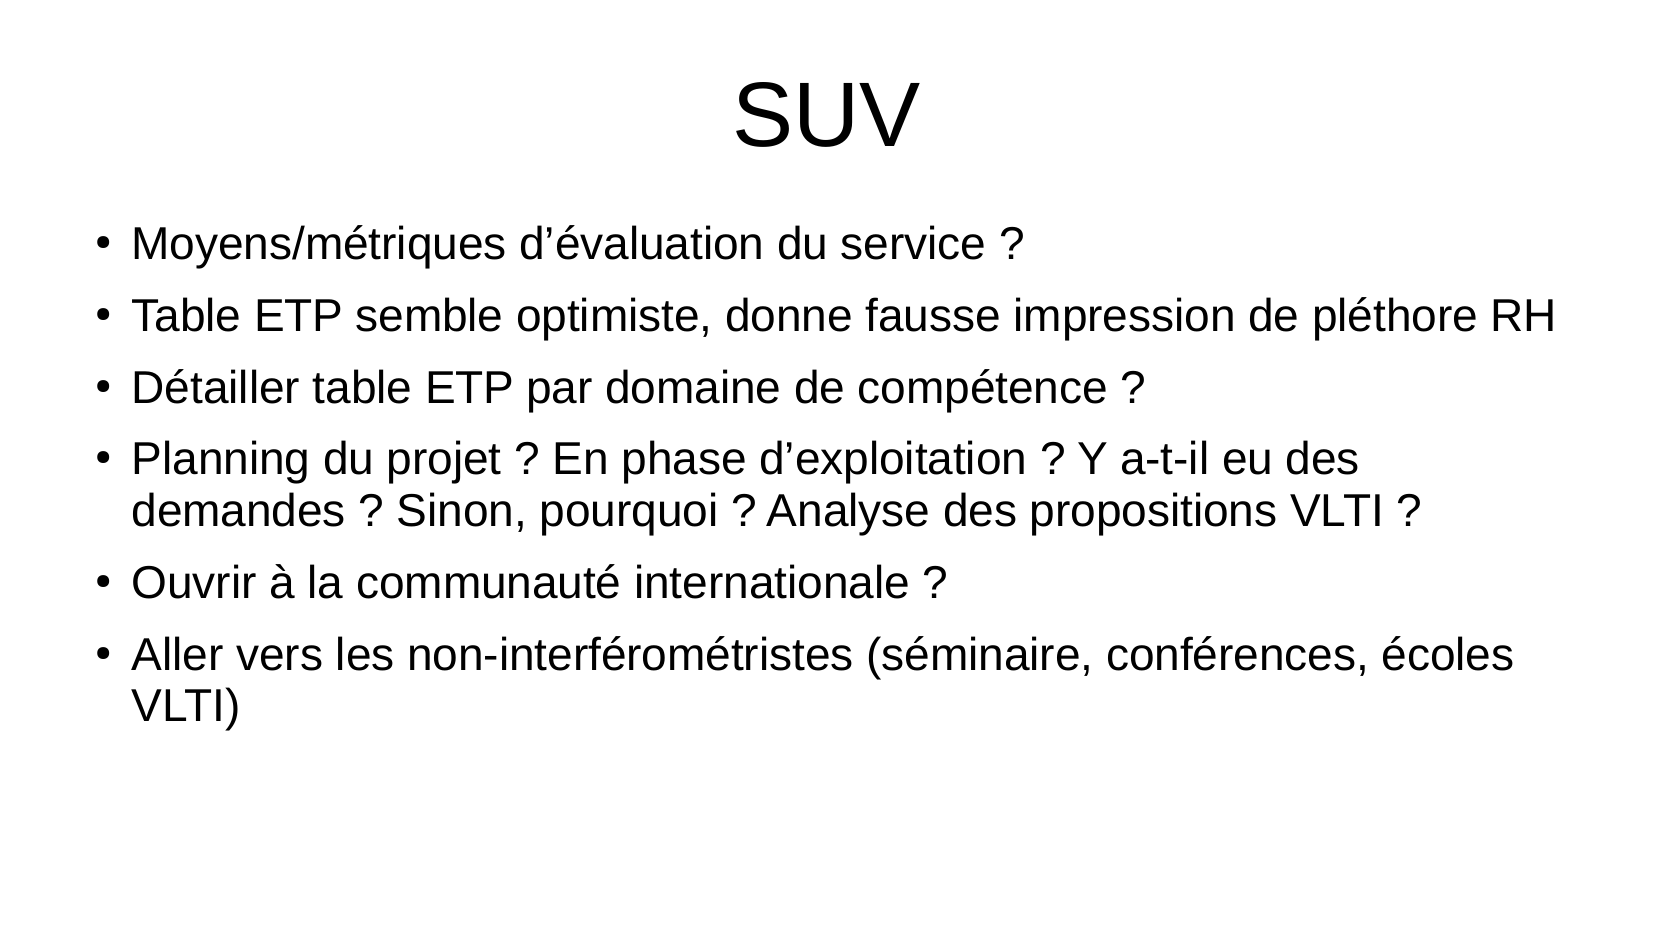

# SUV
Moyens/métriques d’évaluation du service ?
Table ETP semble optimiste, donne fausse impression de pléthore RH
Détailler table ETP par domaine de compétence ?
Planning du projet ? En phase d’exploitation ? Y a-t-il eu des demandes ? Sinon, pourquoi ? Analyse des propositions VLTI ?
Ouvrir à la communauté internationale ?
Aller vers les non-interférométristes (séminaire, conférences, écoles VLTI)